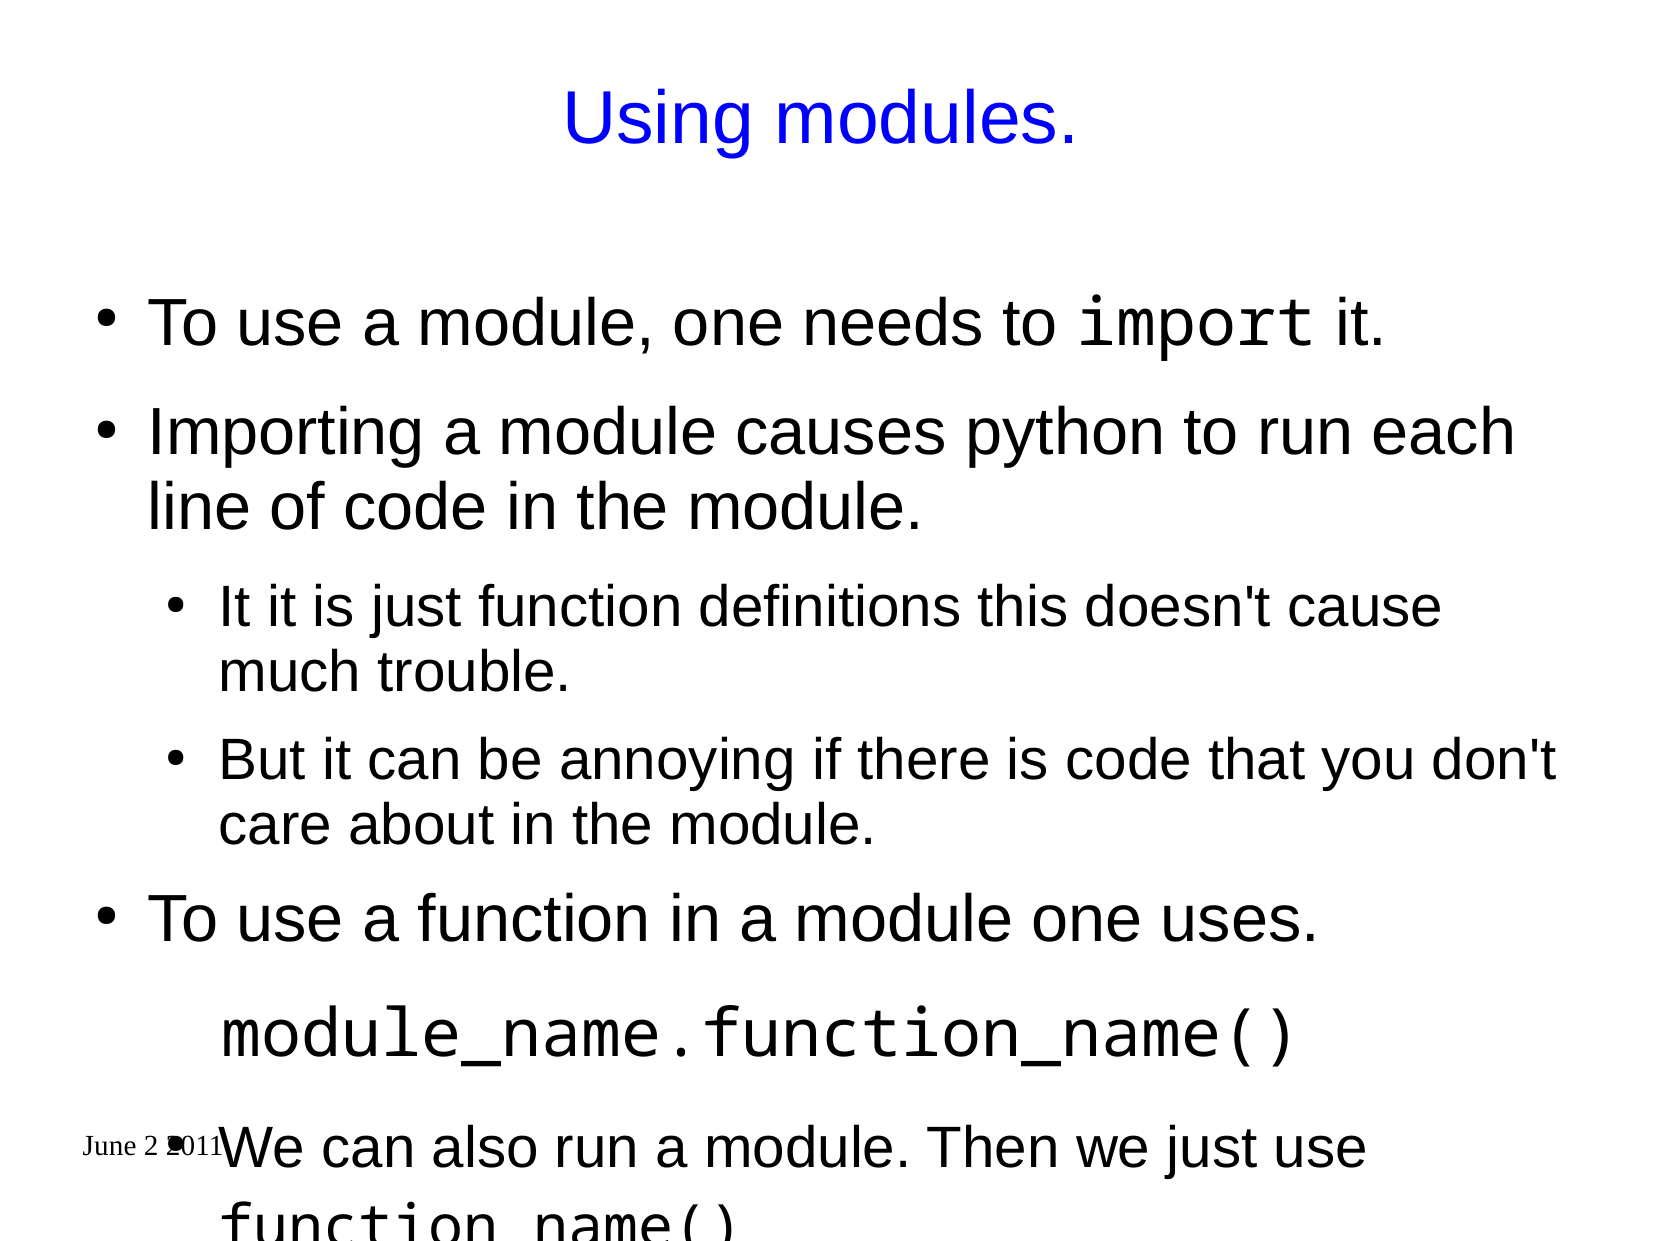

# Using modules.
To use a module, one needs to import it.
Importing a module causes python to run each line of code in the module.
It it is just function definitions this doesn't cause much trouble.
But it can be annoying if there is code that you don't care about in the module.
To use a function in a module one uses.
 module_name.function_name()
We can also run a module. Then we just use function_name()
June 2 2011